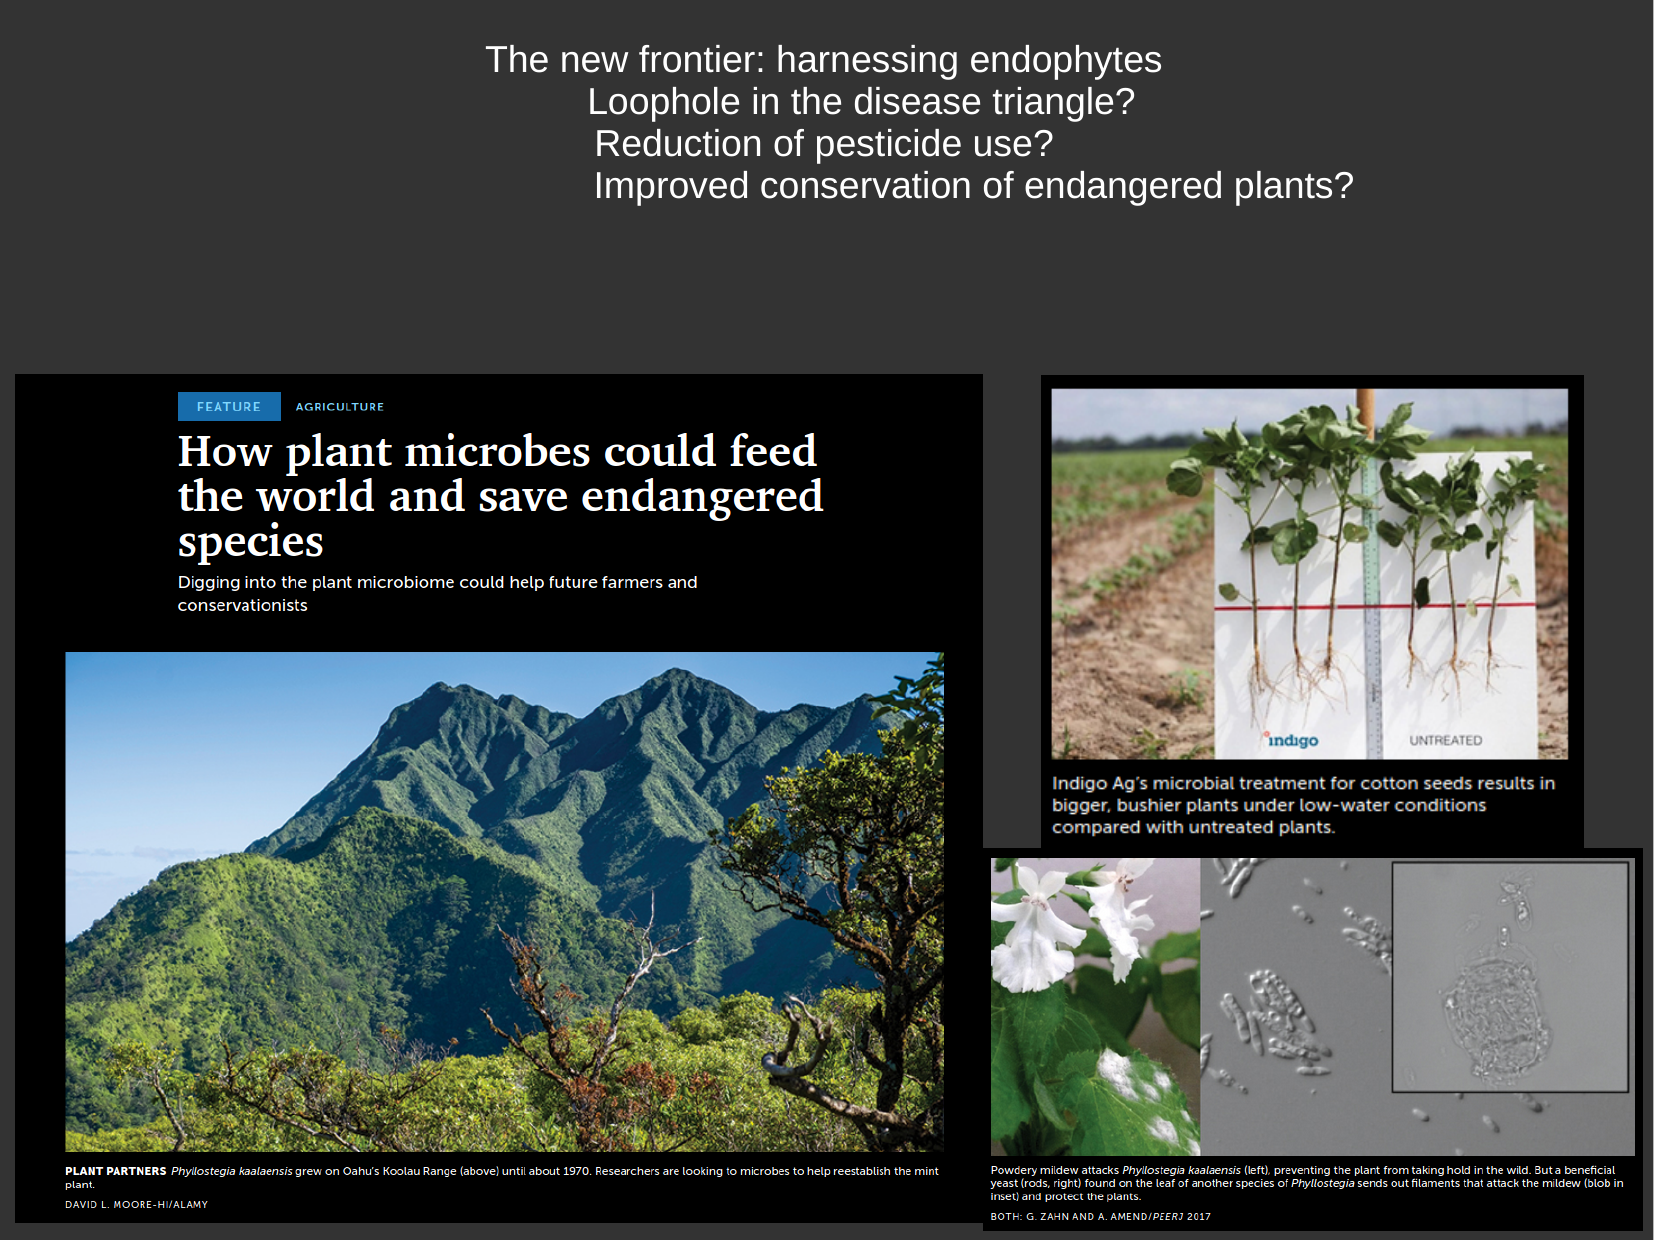

The new frontier: harnessing endophytes
	Loophole in the disease triangle?
Reduction of pesticide use?
				Improved conservation of endangered plants?